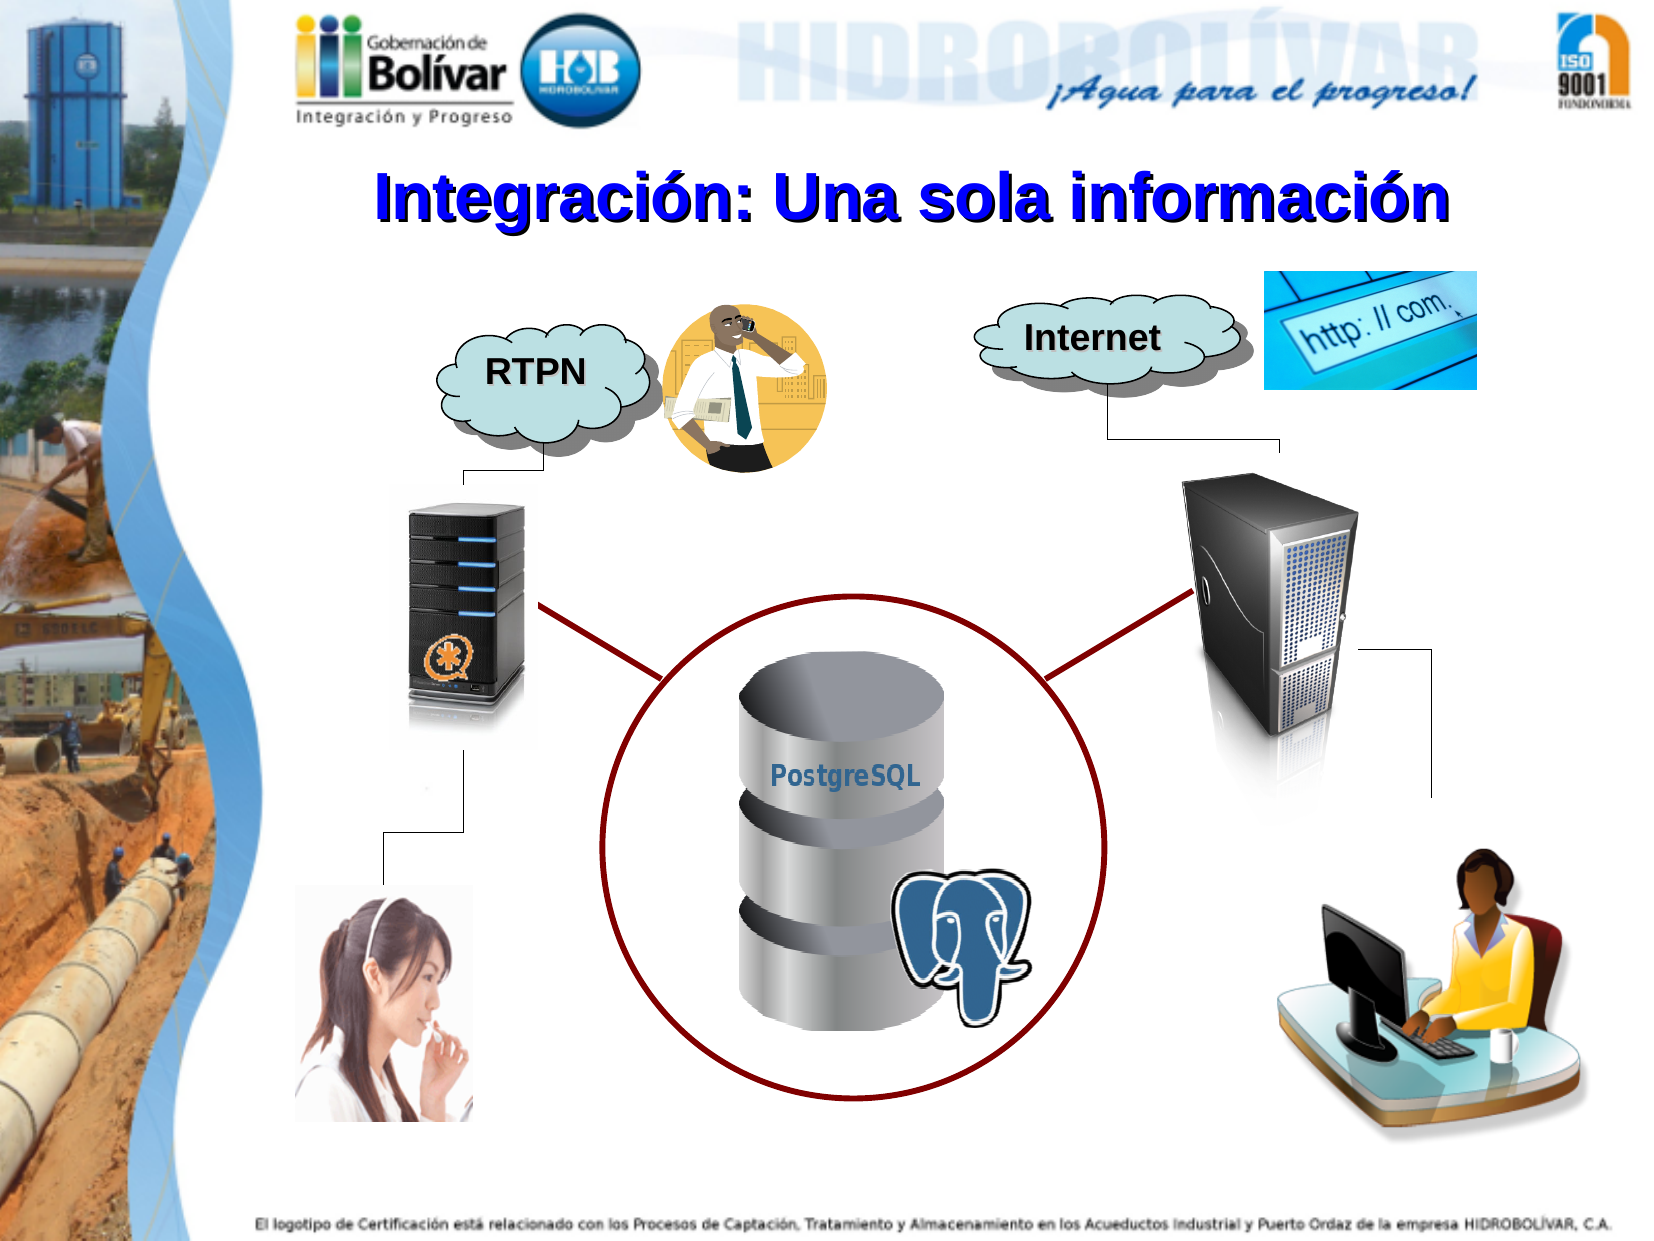

# Integración: Una sola información
Internet
RTPN